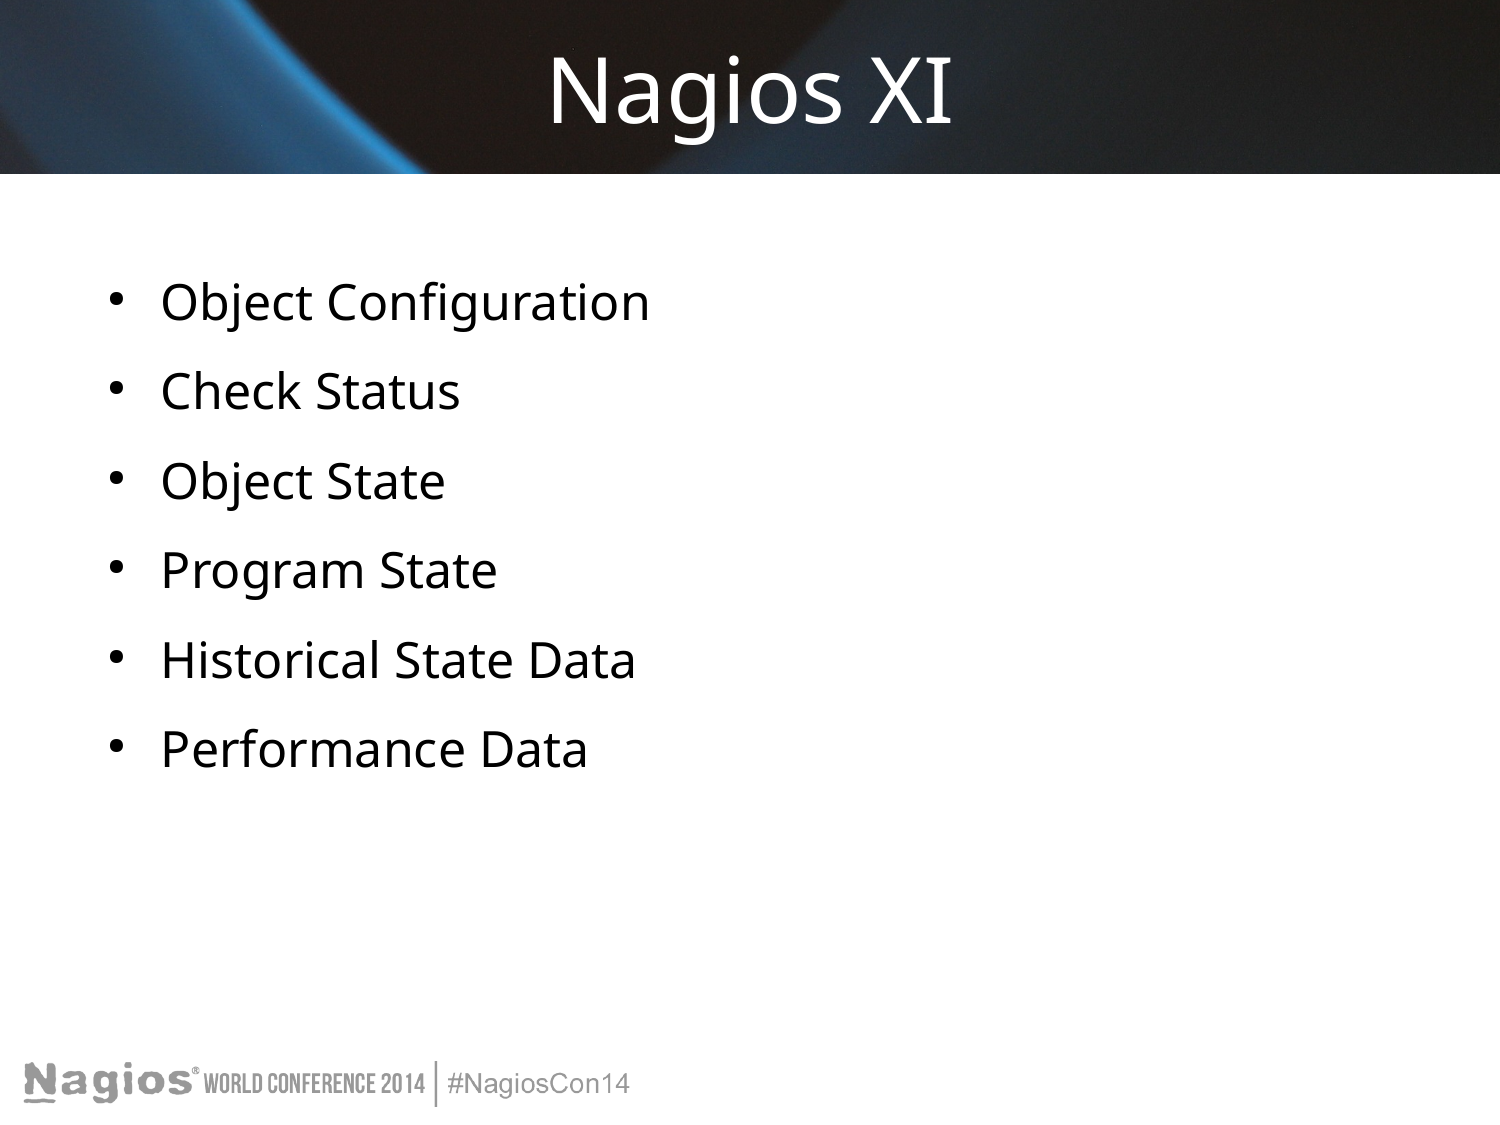

# Nagios XI
Object Configuration
Check Status
Object State
Program State
Historical State Data
Performance Data